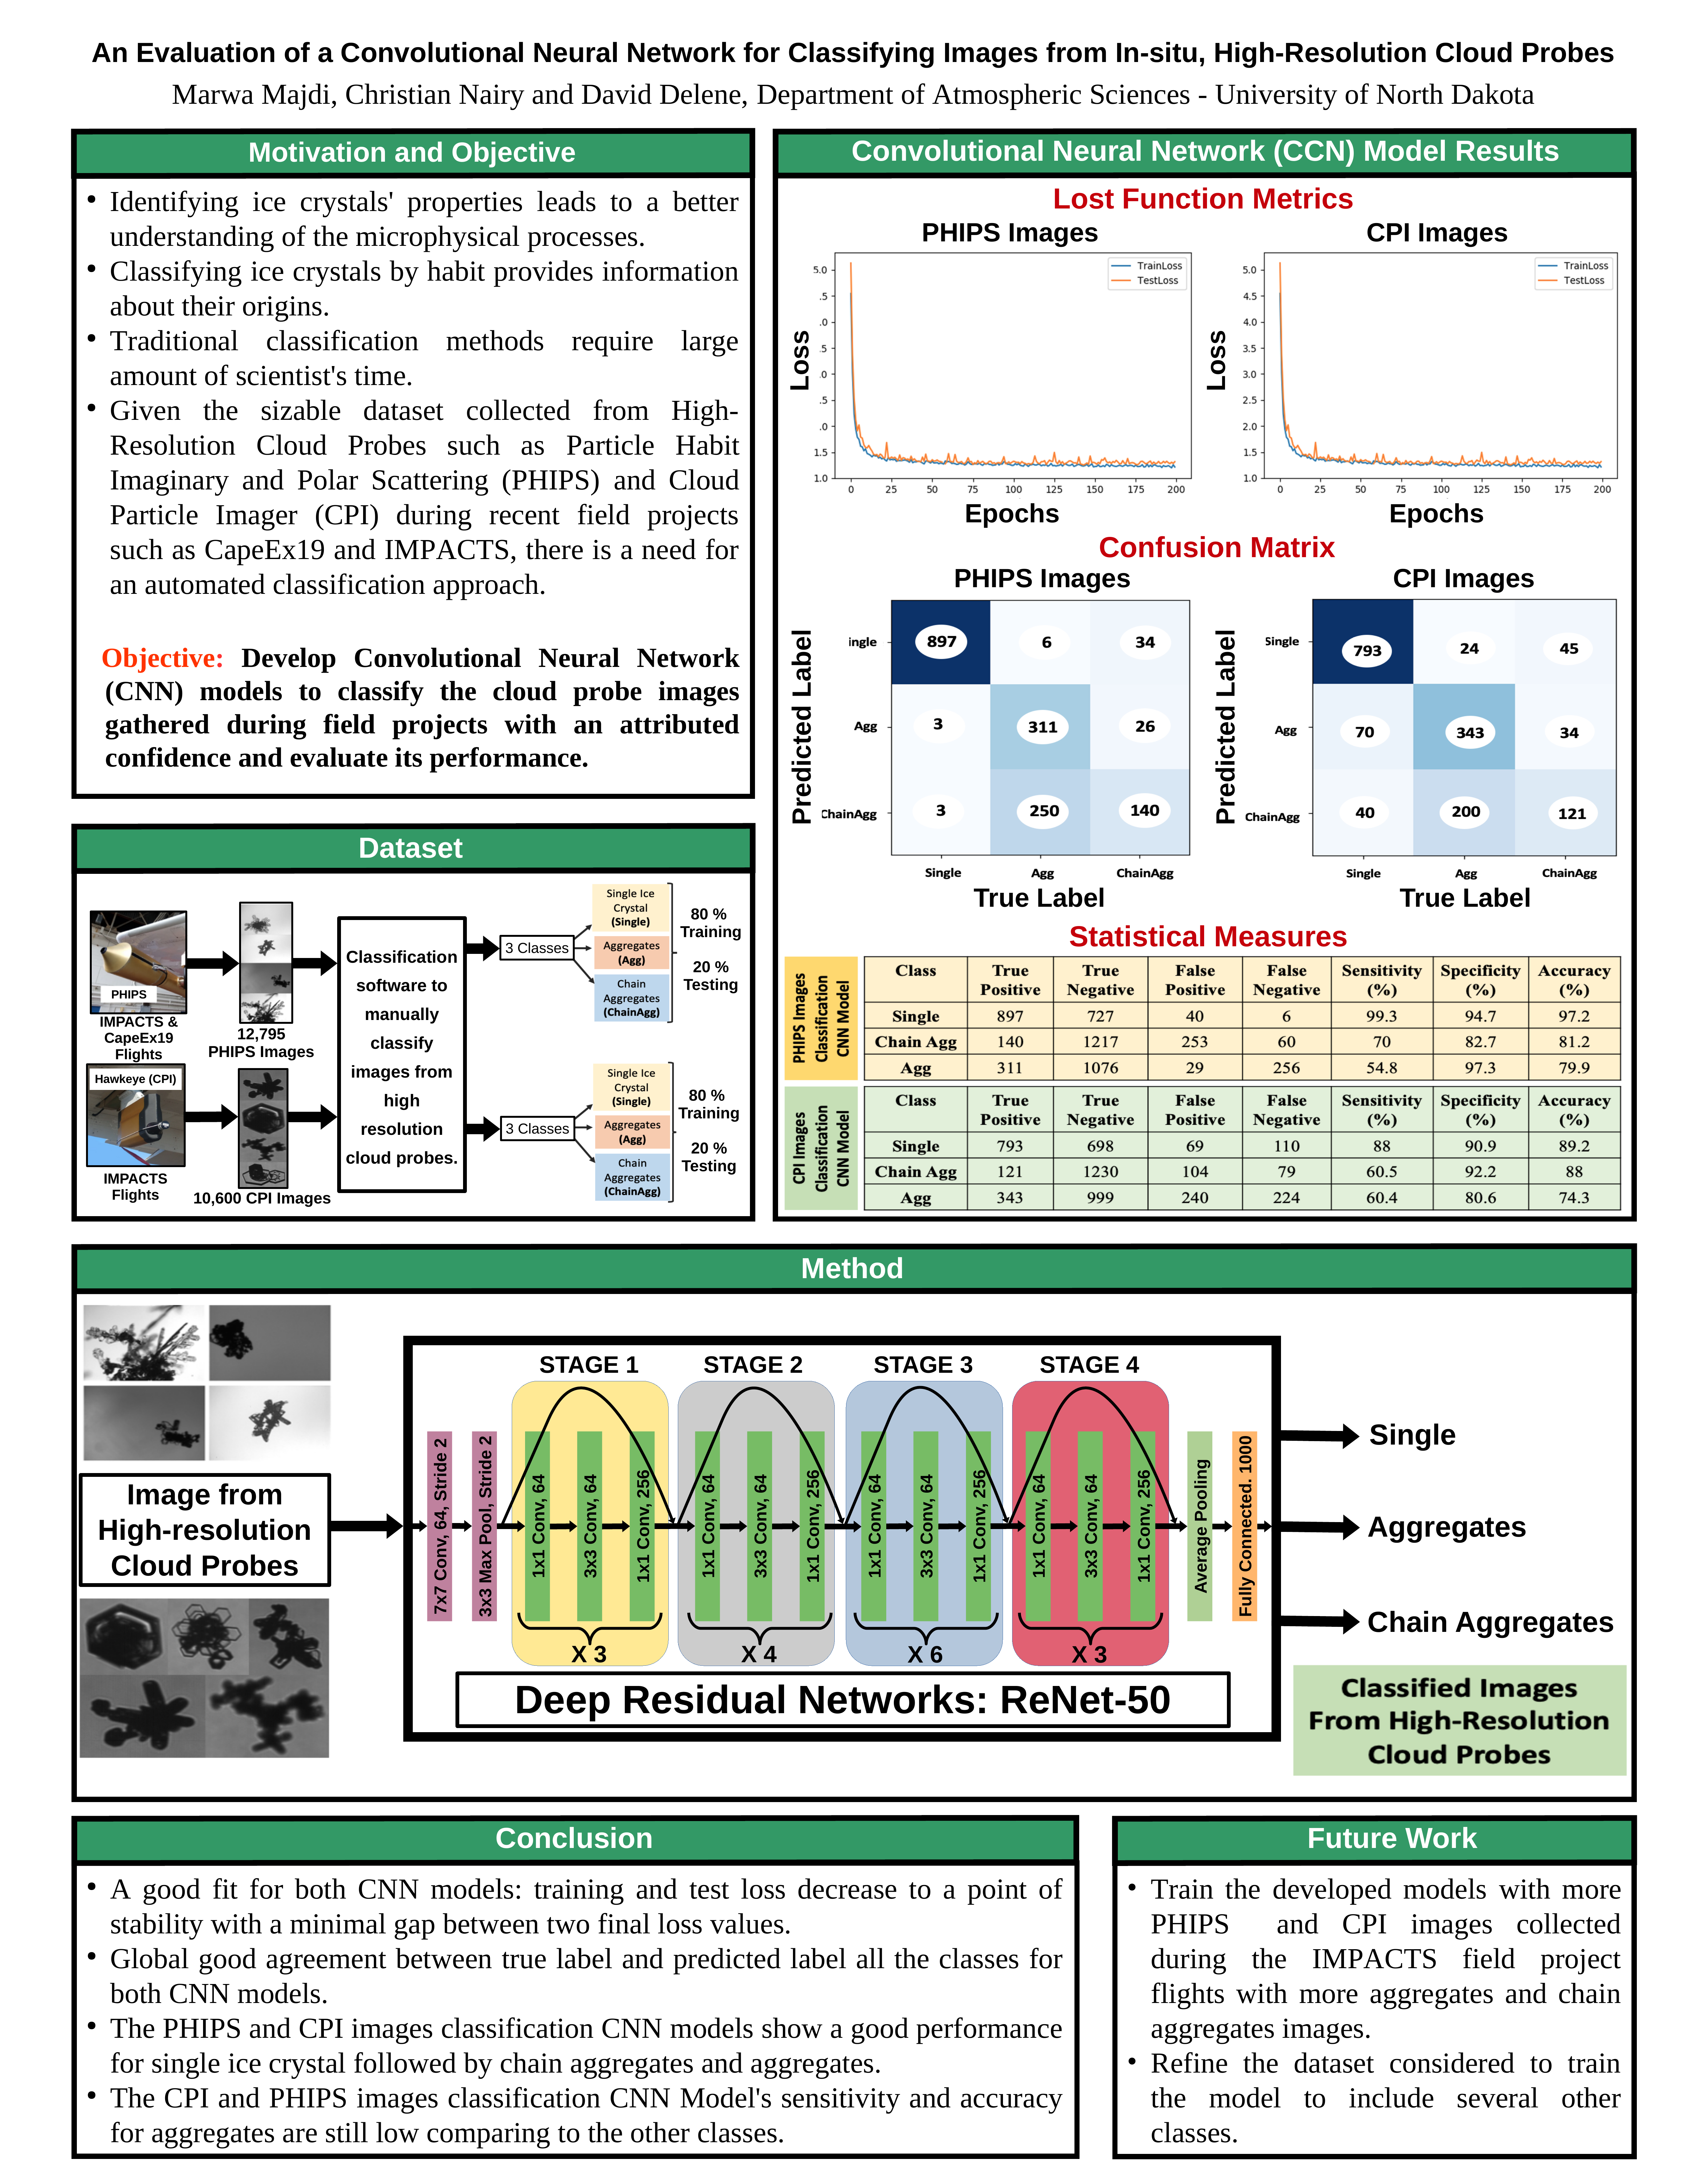

An Evaluation of a Convolutional Neural Network for Classifying Images from In-situ, High-Resolution Cloud Probes
Marwa Majdi, Christian Nairy and David Delene, Department of Atmospheric Sciences - University of North Dakota
Convolutional Neural Network (CCN) Model Results
Motivation and Objective
Identifying ice crystals' properties leads to a better understanding of the microphysical processes.
Classifying ice crystals by habit provides information about their origins.
Traditional classification methods require large amount of scientist's time.
Given the sizable dataset collected from High-Resolution Cloud Probes such as Particle Habit Imaginary and Polar Scattering (PHIPS) and Cloud Particle Imager (CPI) during recent field projects such as CapeEx19 and IMPACTS, there is a need for an automated classification approach.
Objective: Develop Convolutional Neural Network (CNN) models to classify the cloud probe images gathered during field projects with an attributed confidence and evaluate its performance.
Lost Function Metrics
PHIPS Images
CPI Images
Loss
Loss
Epochs
Epochs
Confusion Matrix
PHIPS Images
CPI Images
Predicted
Predicted
Predicted Label
Predicted Label
Dataset
True Label
True Label
80 %
Training
20 %
Testing
Classification software to manually classify images from high resolution cloud probes.
Statistical Measures
3 Classes
PHIPS
IMPACTS &
CapeEx19
Flights
12,795
PHIPS Images
Hawkeye (CPI)
80 %
Training
20 %
Testing
3 Classes
IMPACTS
Flights
10,600 CPI Images
Method
Method
STAGE 1
STAGE 2
STAGE 3
STAGE 4
Single
Image from High-resolution Cloud Probes
Aggregates
7x7 Conv, 64, Stride 2
3x3 Max Pool, Stride 2
1x1 Conv, 64
3x3 Conv, 64
1x1 Conv, 256
1x1 Conv, 64
3x3 Conv, 64
1x1 Conv, 256
1x1 Conv, 64
3x3 Conv, 64
1x1 Conv, 256
1x1 Conv, 64
3x3 Conv, 64
1x1 Conv, 256
Average Pooling
Fully Connected. 1000
Chain Aggregates
X 3
X 4
X 6
X 3
Deep Residual Networks: ReNet-50
Conclusion
Future Work
Conclusion
A good fit for both CNN models: training and test loss decrease to a point of stability with a minimal gap between two final loss values.
Global good agreement between true label and predicted label all the classes for both CNN models.
The PHIPS and CPI images classification CNN models show a good performance for single ice crystal followed by chain aggregates and aggregates.
The CPI and PHIPS images classification CNN Model's sensitivity and accuracy for aggregates are still low comparing to the other classes.
Train the developed models with more PHIPS and CPI images collected during the IMPACTS field project flights with more aggregates and chain aggregates images.
Refine the dataset considered to train the model to include several other classes.